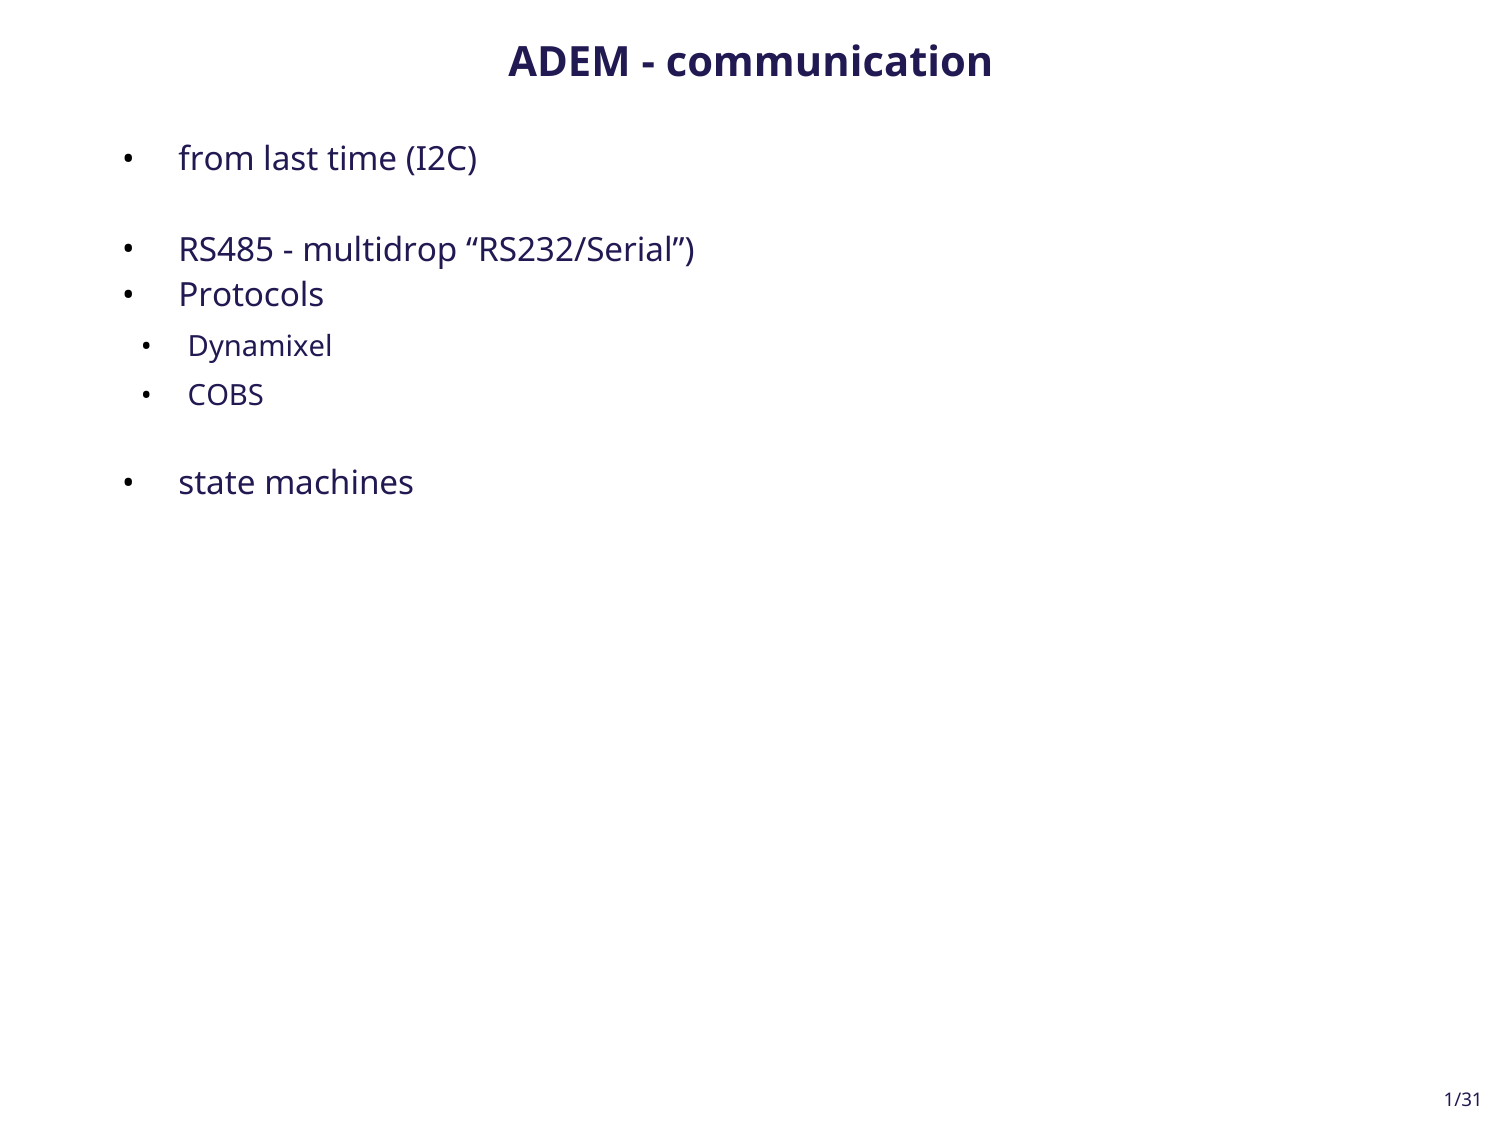

# ADEM - communication
from last time (I2C)
RS485 - multidrop “RS232/Serial”)
Protocols
Dynamixel
COBS
state machines